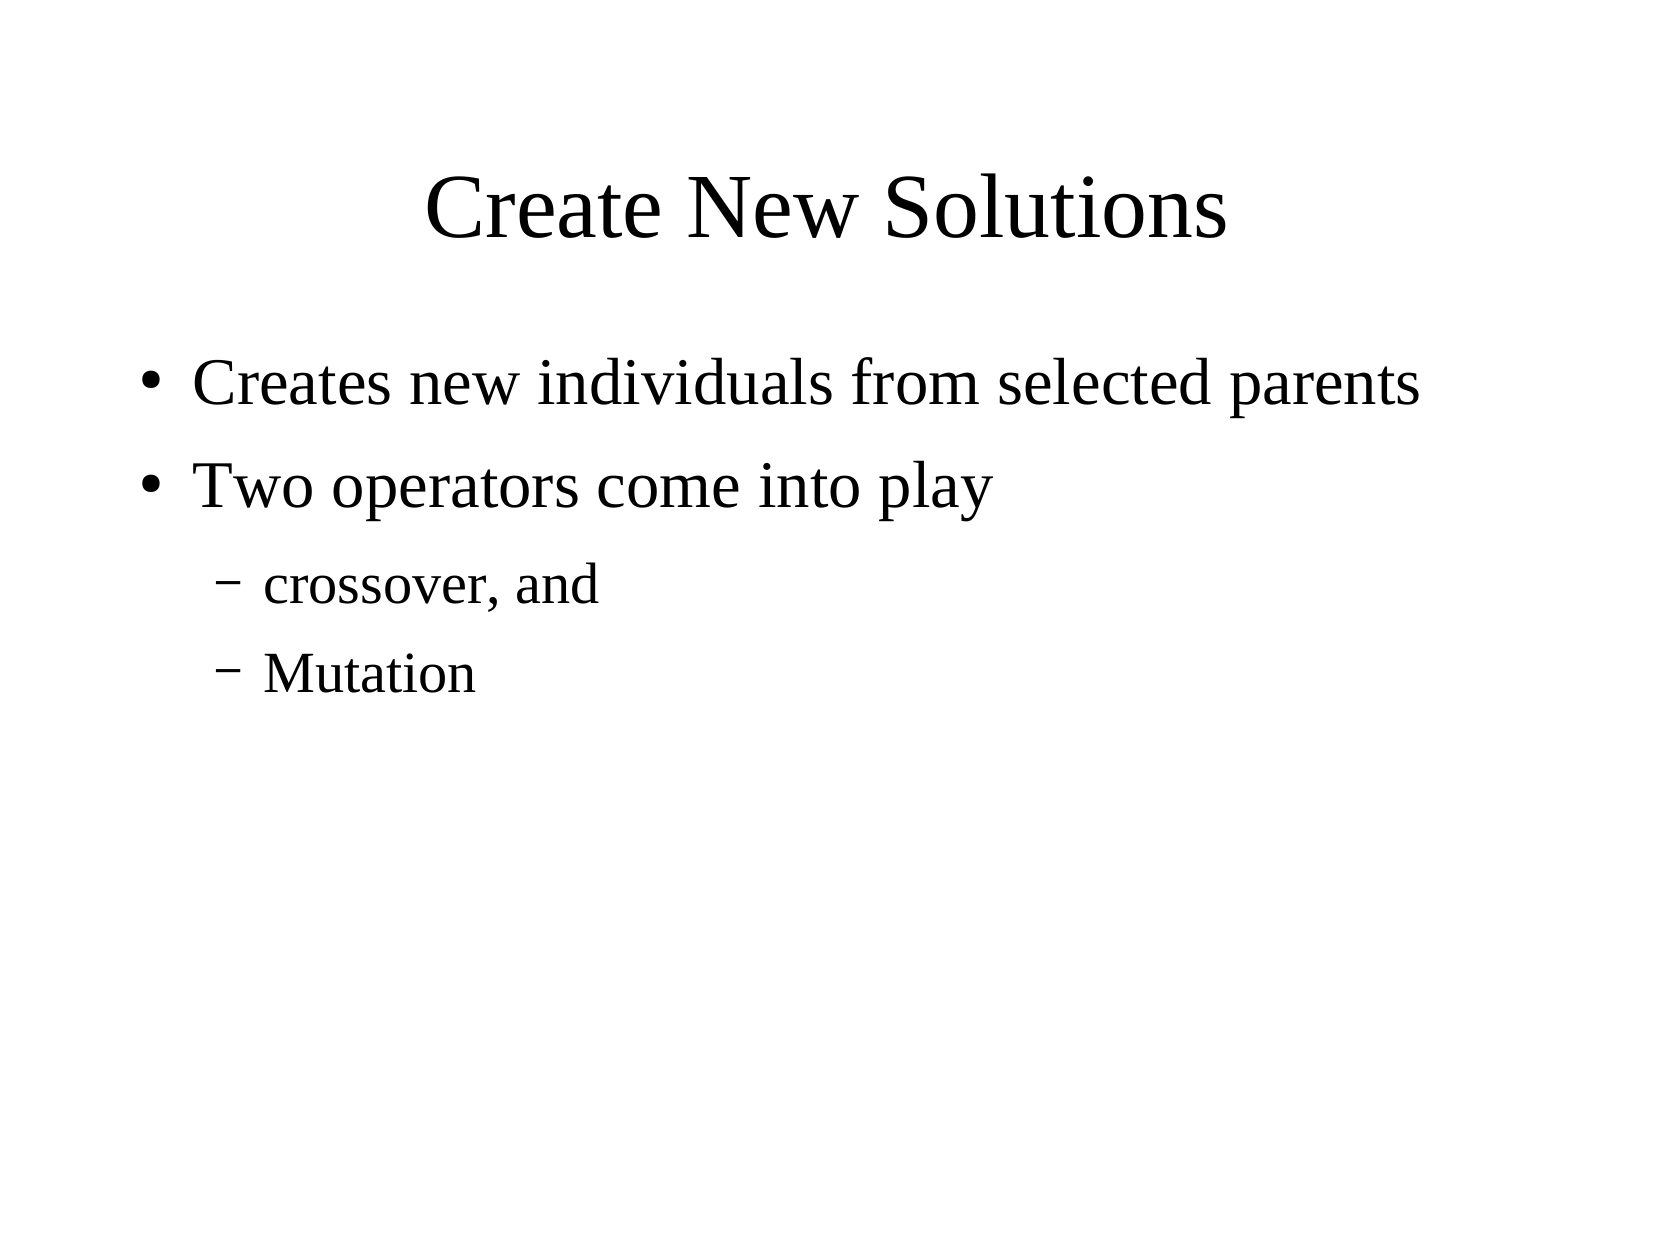

# Create New Solutions
Creates new individuals from selected parents
Two operators come into play
crossover, and
Mutation